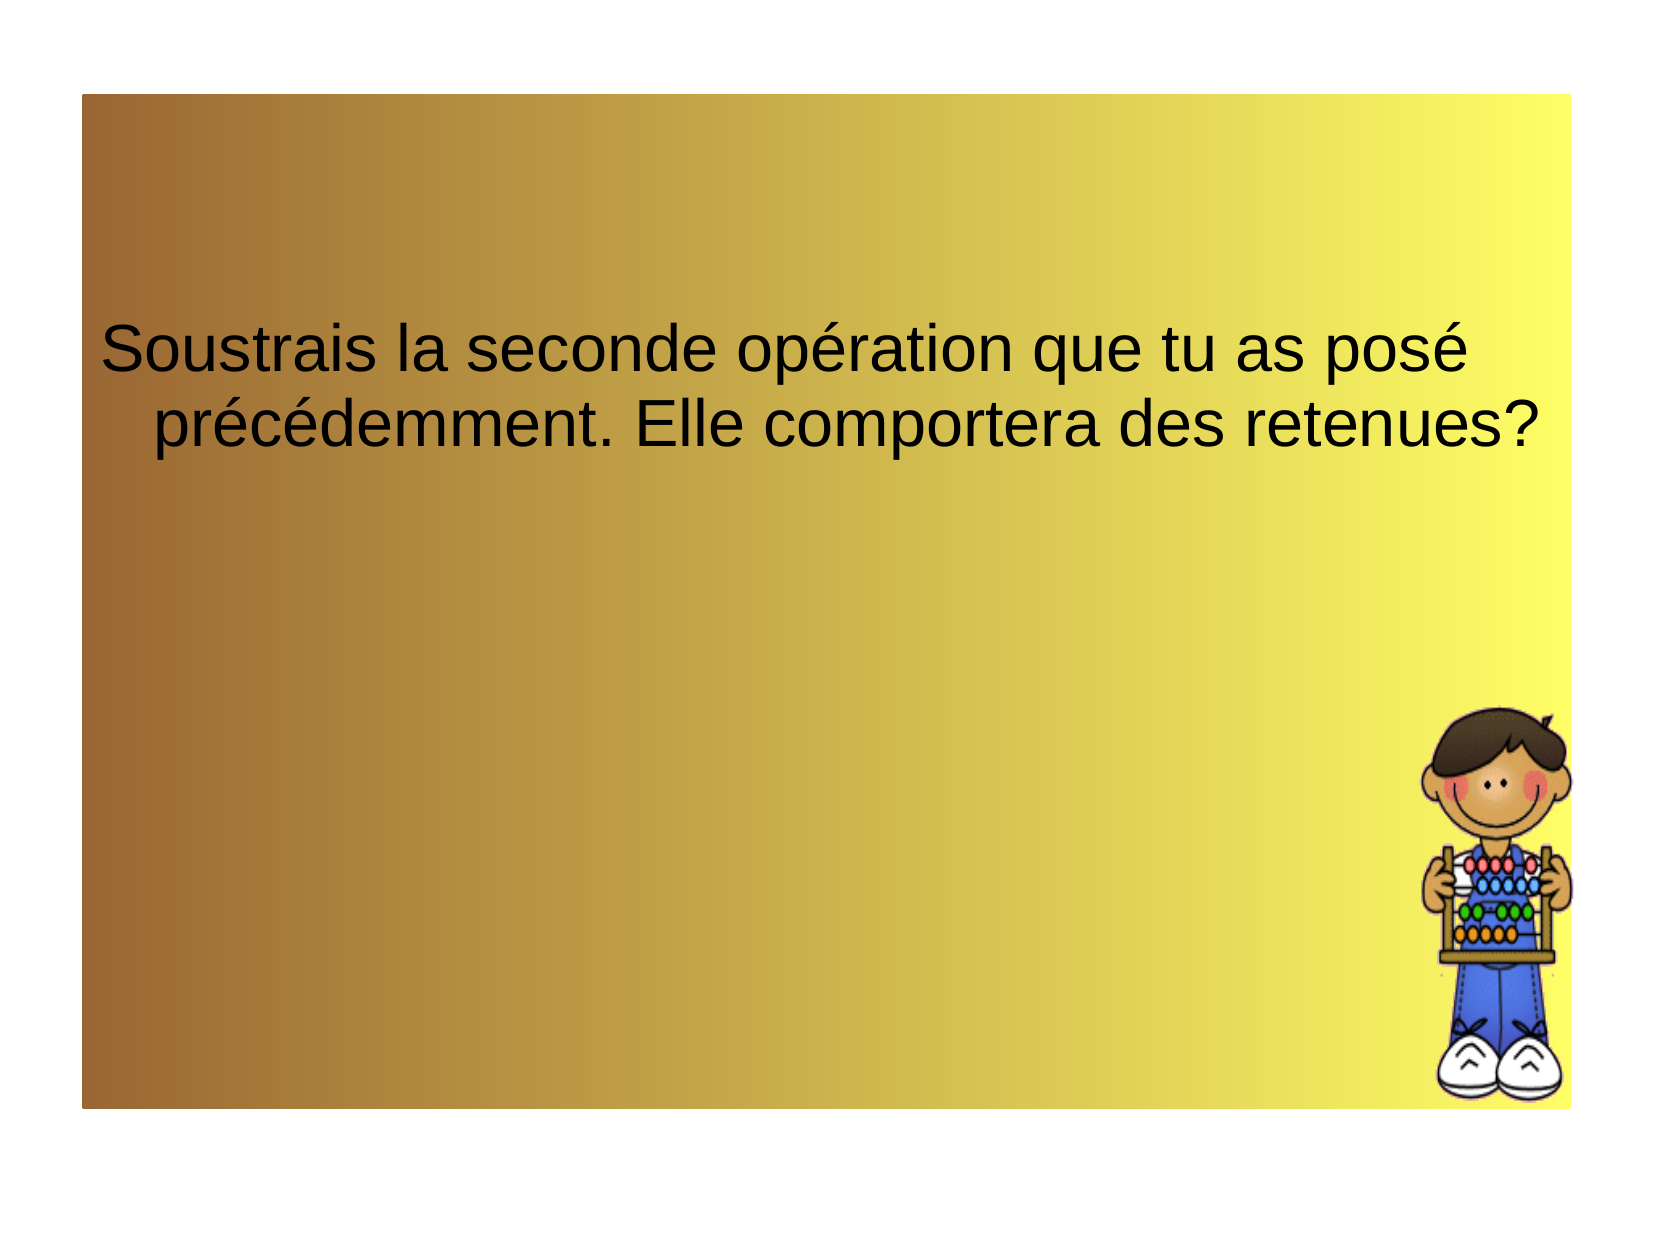

# Soustrais la seconde opération que tu as posé précédemment. Elle comportera des retenues?